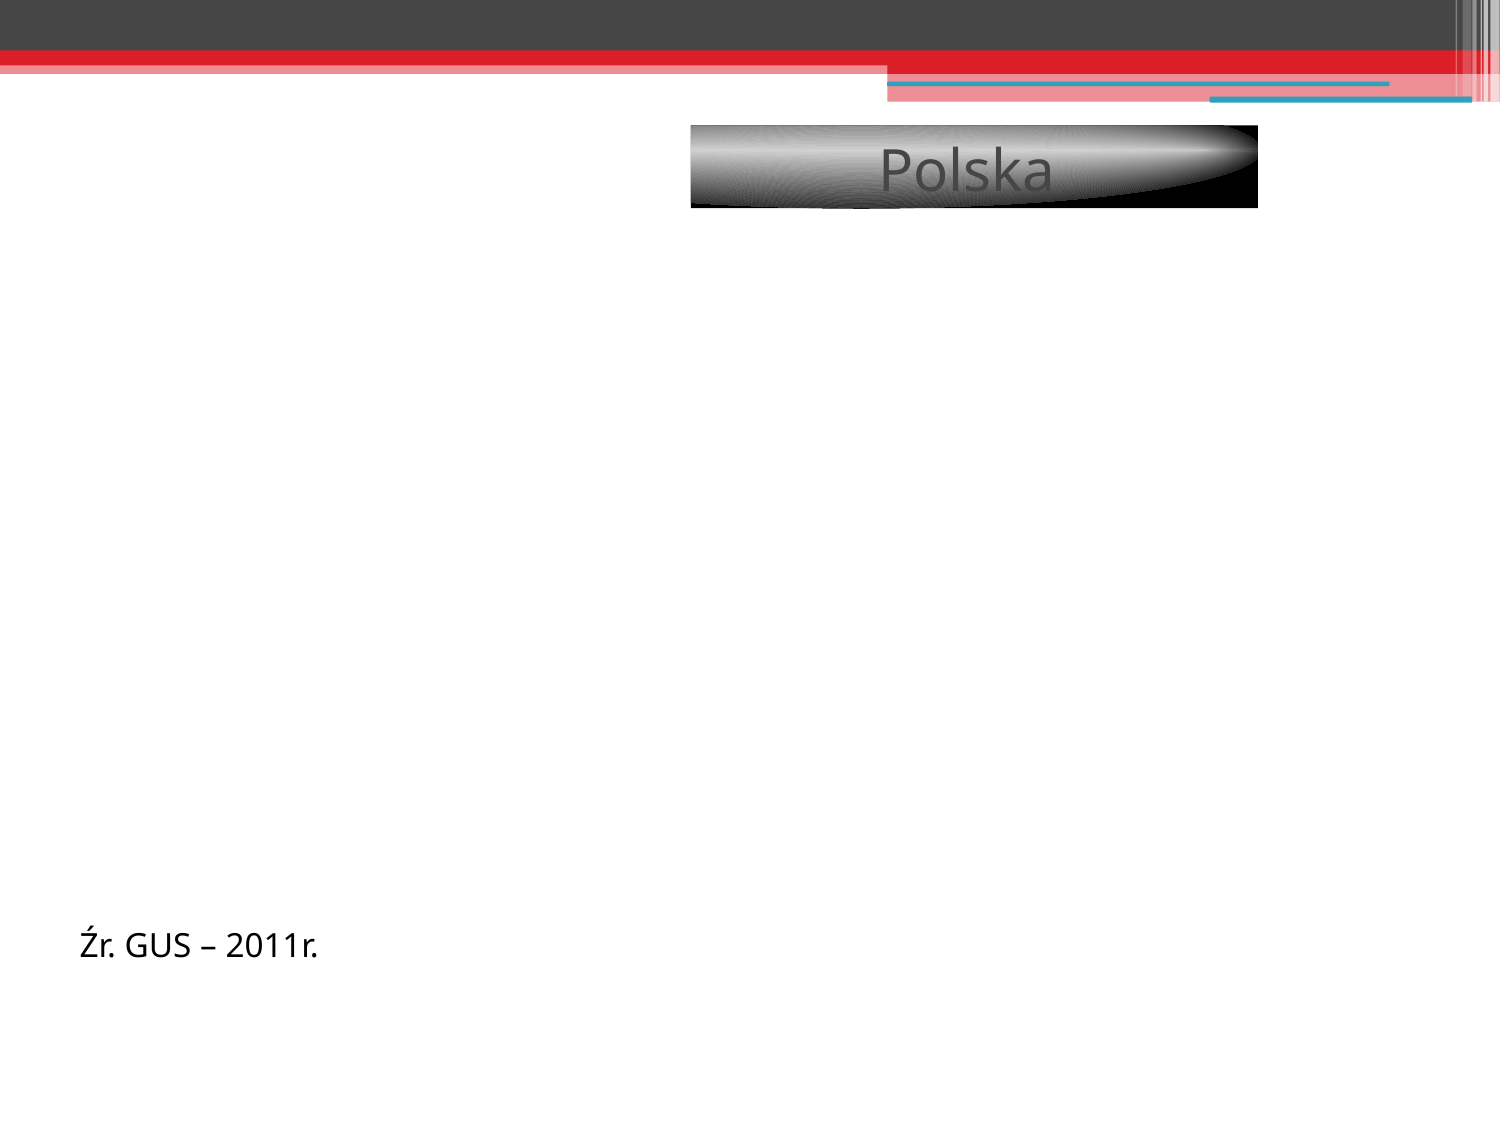

# Polska
28% odpadów komunalnych wykorzystywanych do recyklingu,
71% odpadów komunalnych składowanych
zaledwie 1% odpadów – przekształconych termicznie
Źr. GUS – 2011r.